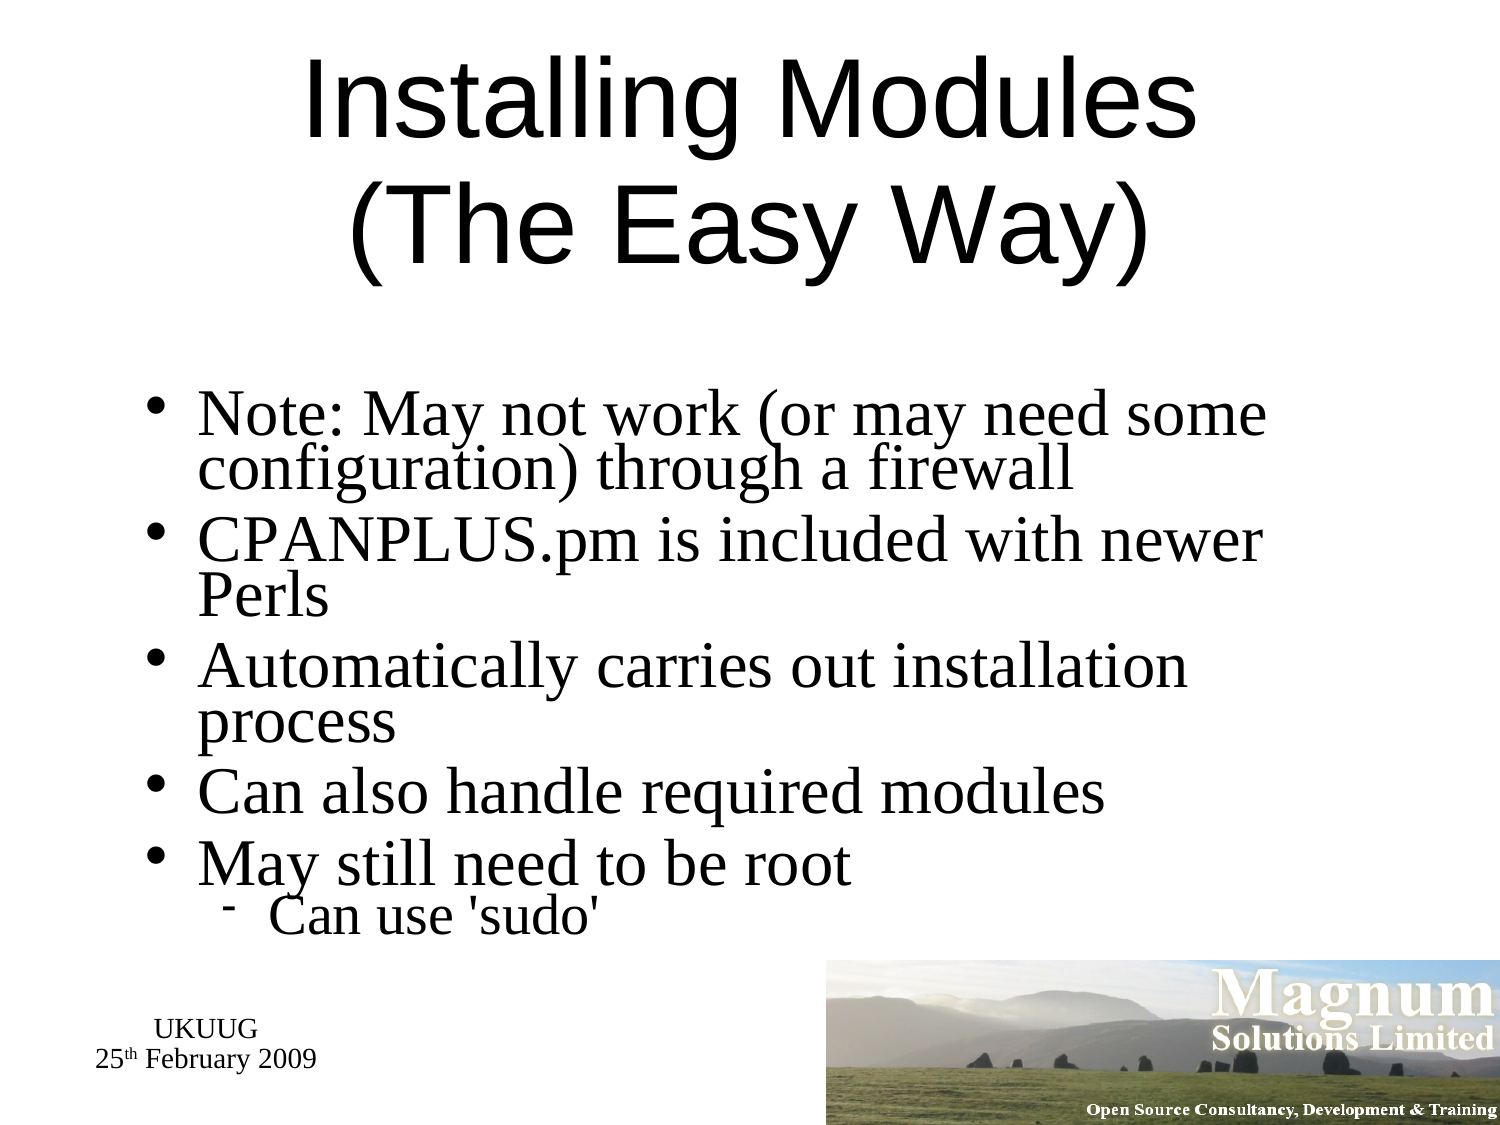

# Installing Modules (The Easy Way)
Note: May not work (or may need some configuration) through a firewall
CPANPLUS.pm is included with newer Perls
Automatically carries out installation process
Can also handle required modules
May still need to be root
Can use 'sudo'